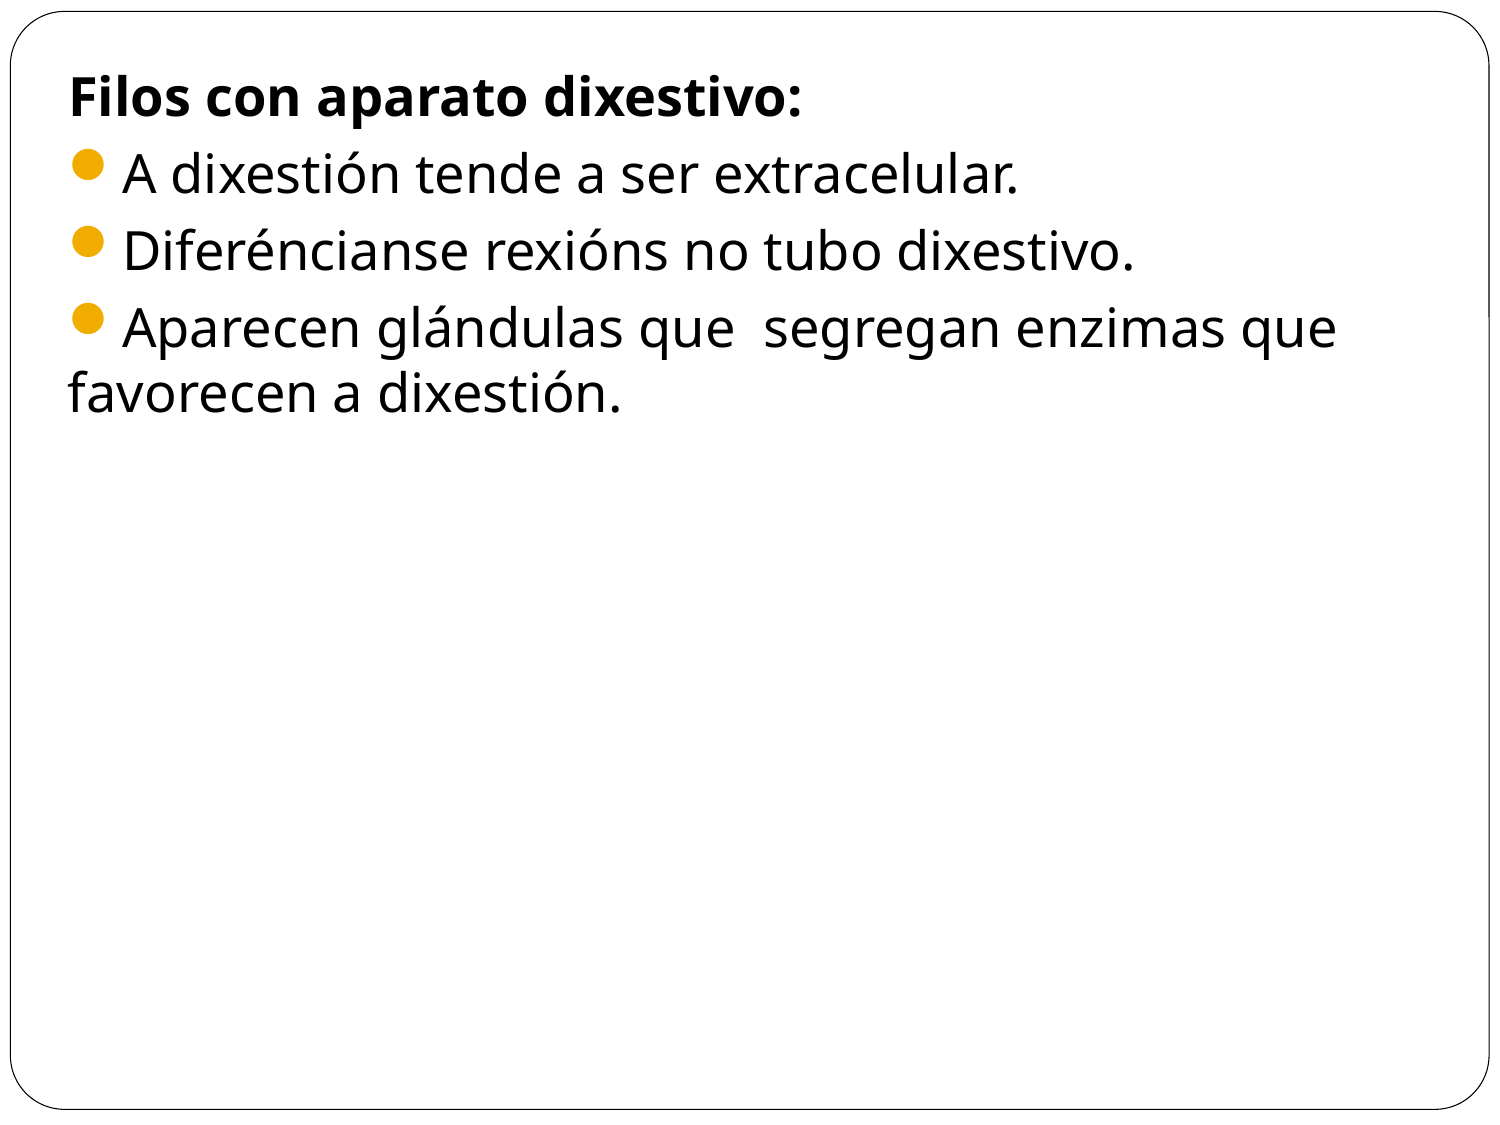

Filos con aparato dixestivo:
A dixestión tende a ser extracelular.
Diferéncianse rexións no tubo dixestivo.
Aparecen glándulas que segregan enzimas que favorecen a dixestión.